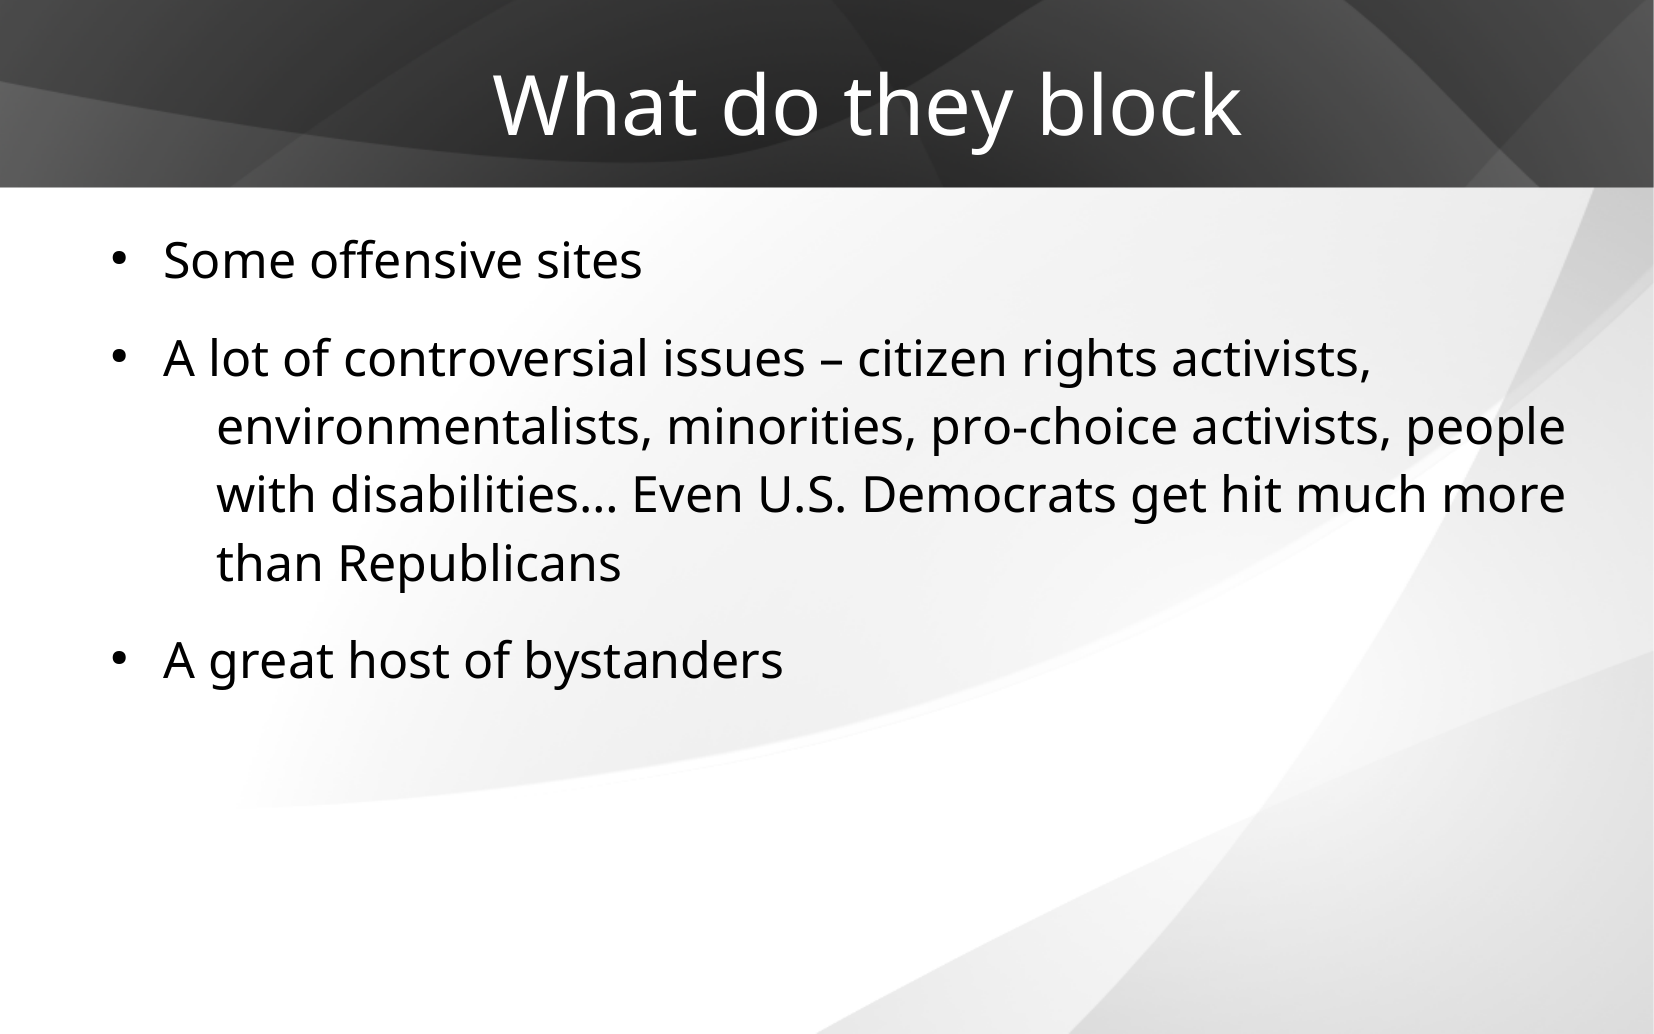

# What do they block
Some offensive sites
A lot of controversial issues – citizen rights activists, environmentalists, minorities, pro-choice activists, people with disabilities… Even U.S. Democrats get hit much more than Republicans
A great host of bystanders